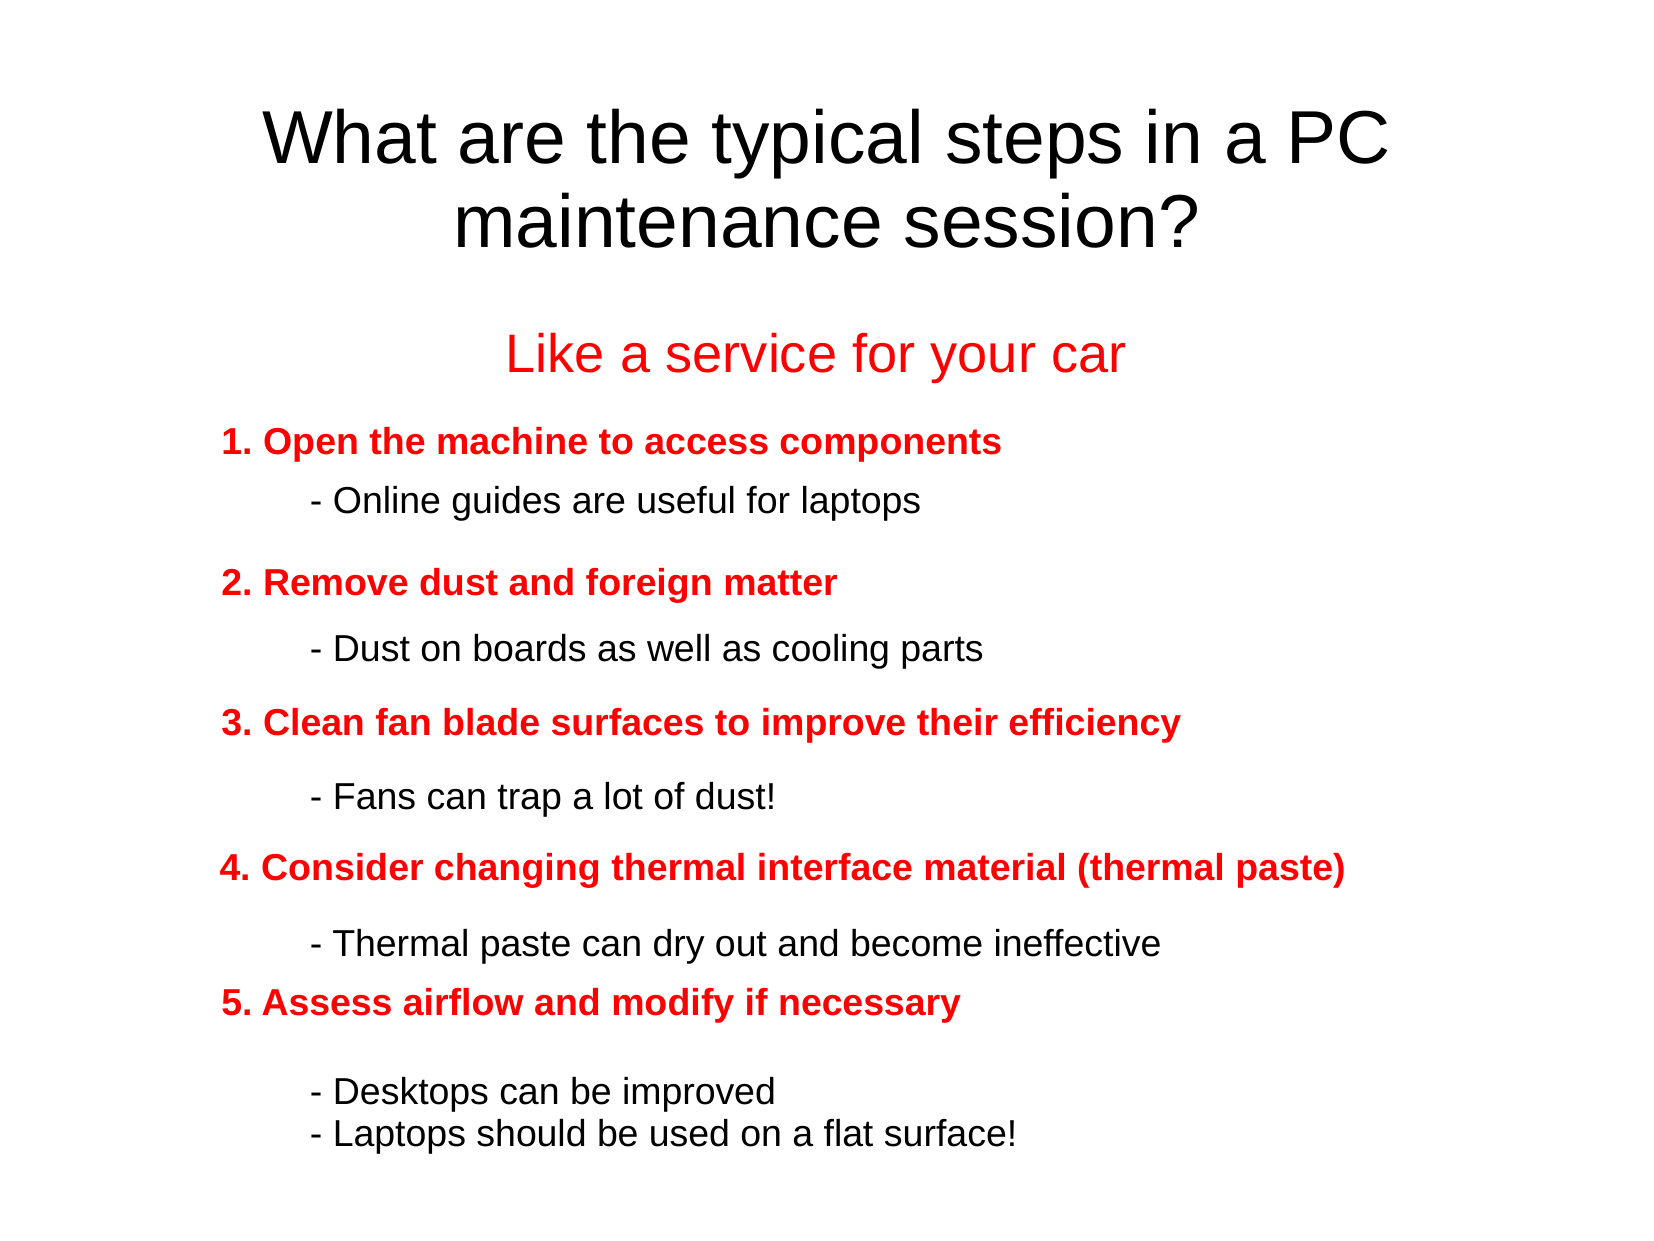

What are the typical steps in a PC maintenance session?
Like a service for your car
1. Open the machine to access components
- Online guides are useful for laptops
2. Remove dust and foreign matter
- Dust on boards as well as cooling parts
3. Clean fan blade surfaces to improve their efficiency
- Fans can trap a lot of dust!
4. Consider changing thermal interface material (thermal paste)
- Thermal paste can dry out and become ineffective
5. Assess airflow and modify if necessary
- Desktops can be improved
- Laptops should be used on a flat surface!